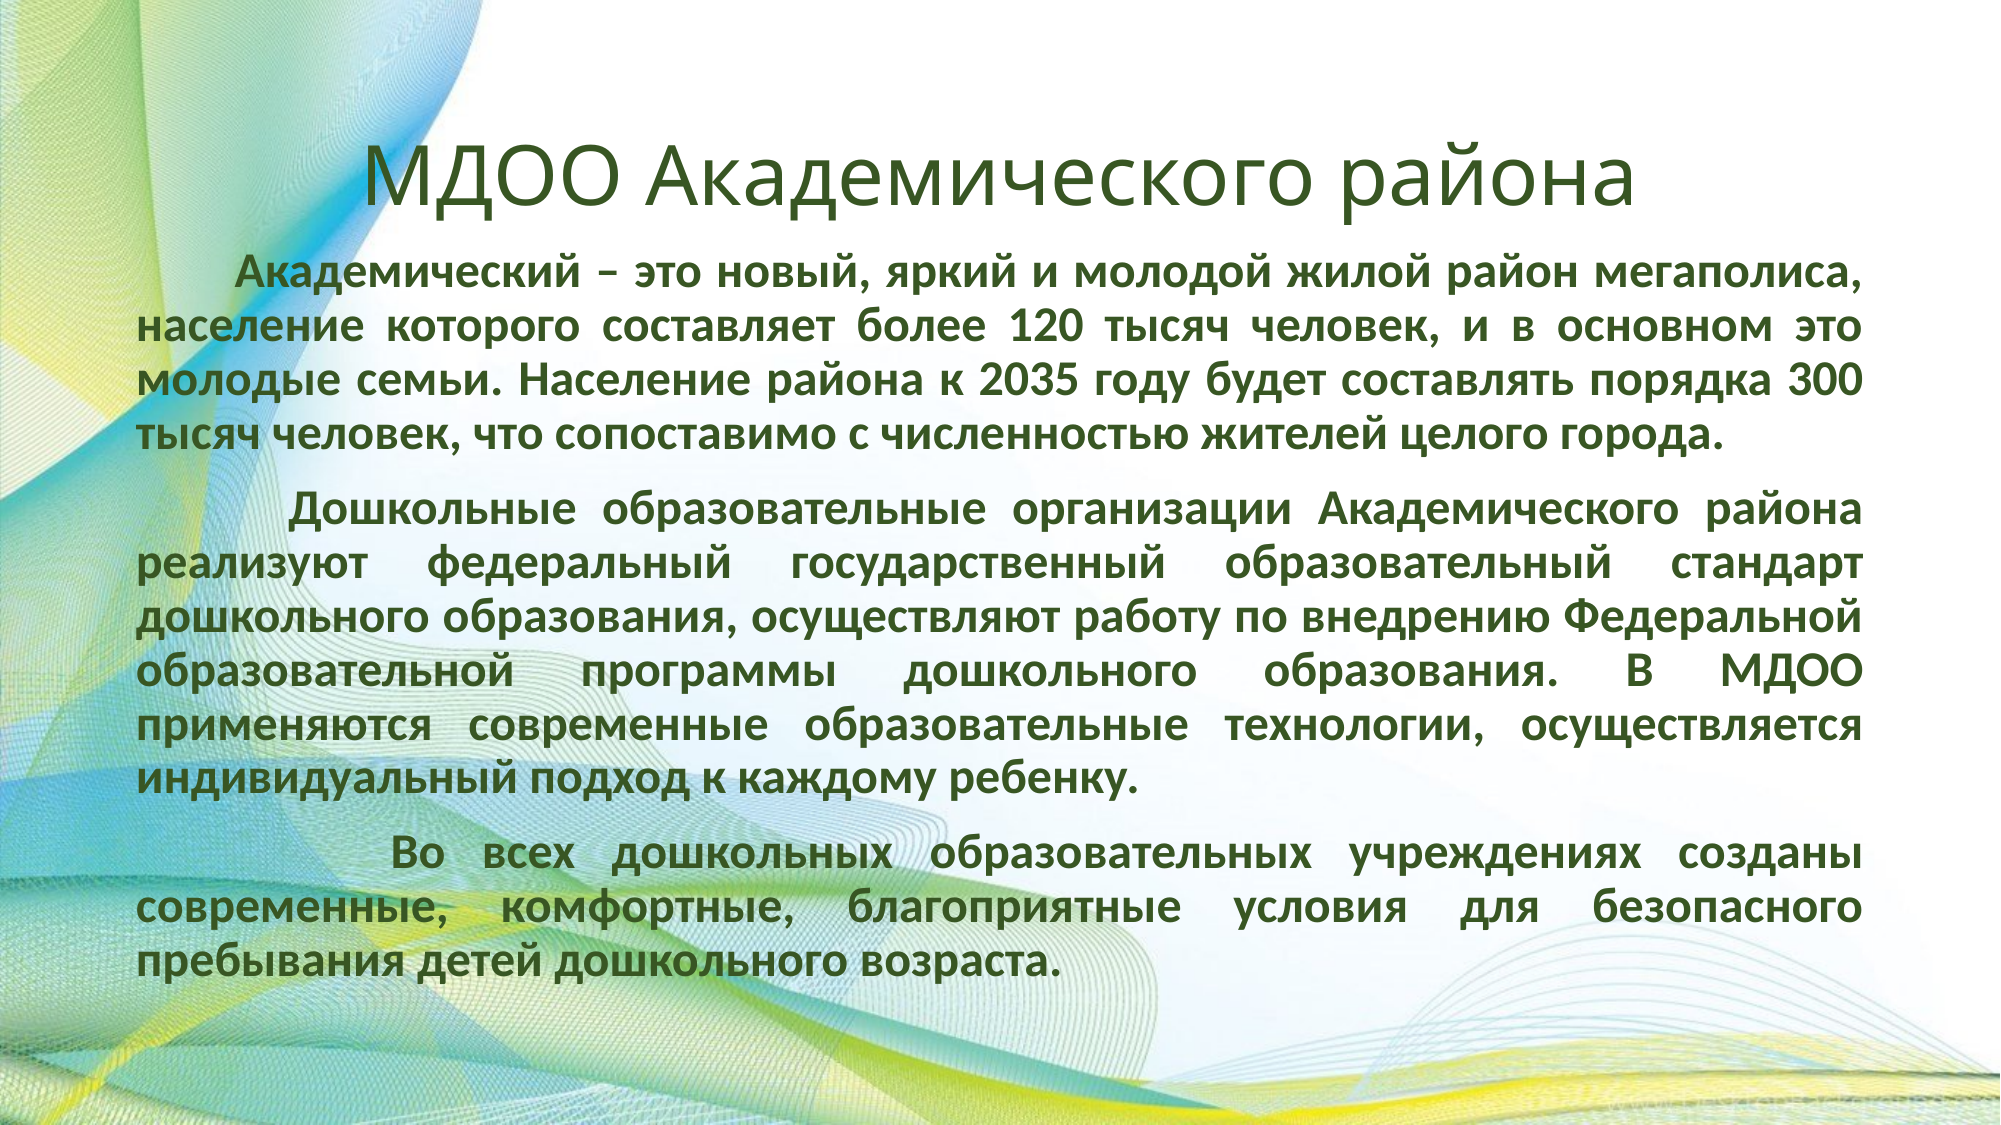

# МДОО Академического района
 Академический – это новый, яркий и молодой жилой район мегаполиса, население которого составляет более 120 тысяч человек, и в основном это молодые семьи. Население района к 2035 году будет составлять порядка 300 тысяч человек, что сопоставимо с численностью жителей целого города.
 Дошкольные образовательные организации Академического района реализуют федеральный государственный образовательный стандарт дошкольного образования, осуществляют работу по внедрению Федеральной образовательной программы дошкольного образования. В МДОО применяются современные образовательные технологии, осуществляется индивидуальный подход к каждому ребенку.
 Во всех дошкольных образовательных учреждениях созданы современные, комфортные, благоприятные условия для безопасного пребывания детей дошкольного возраста.